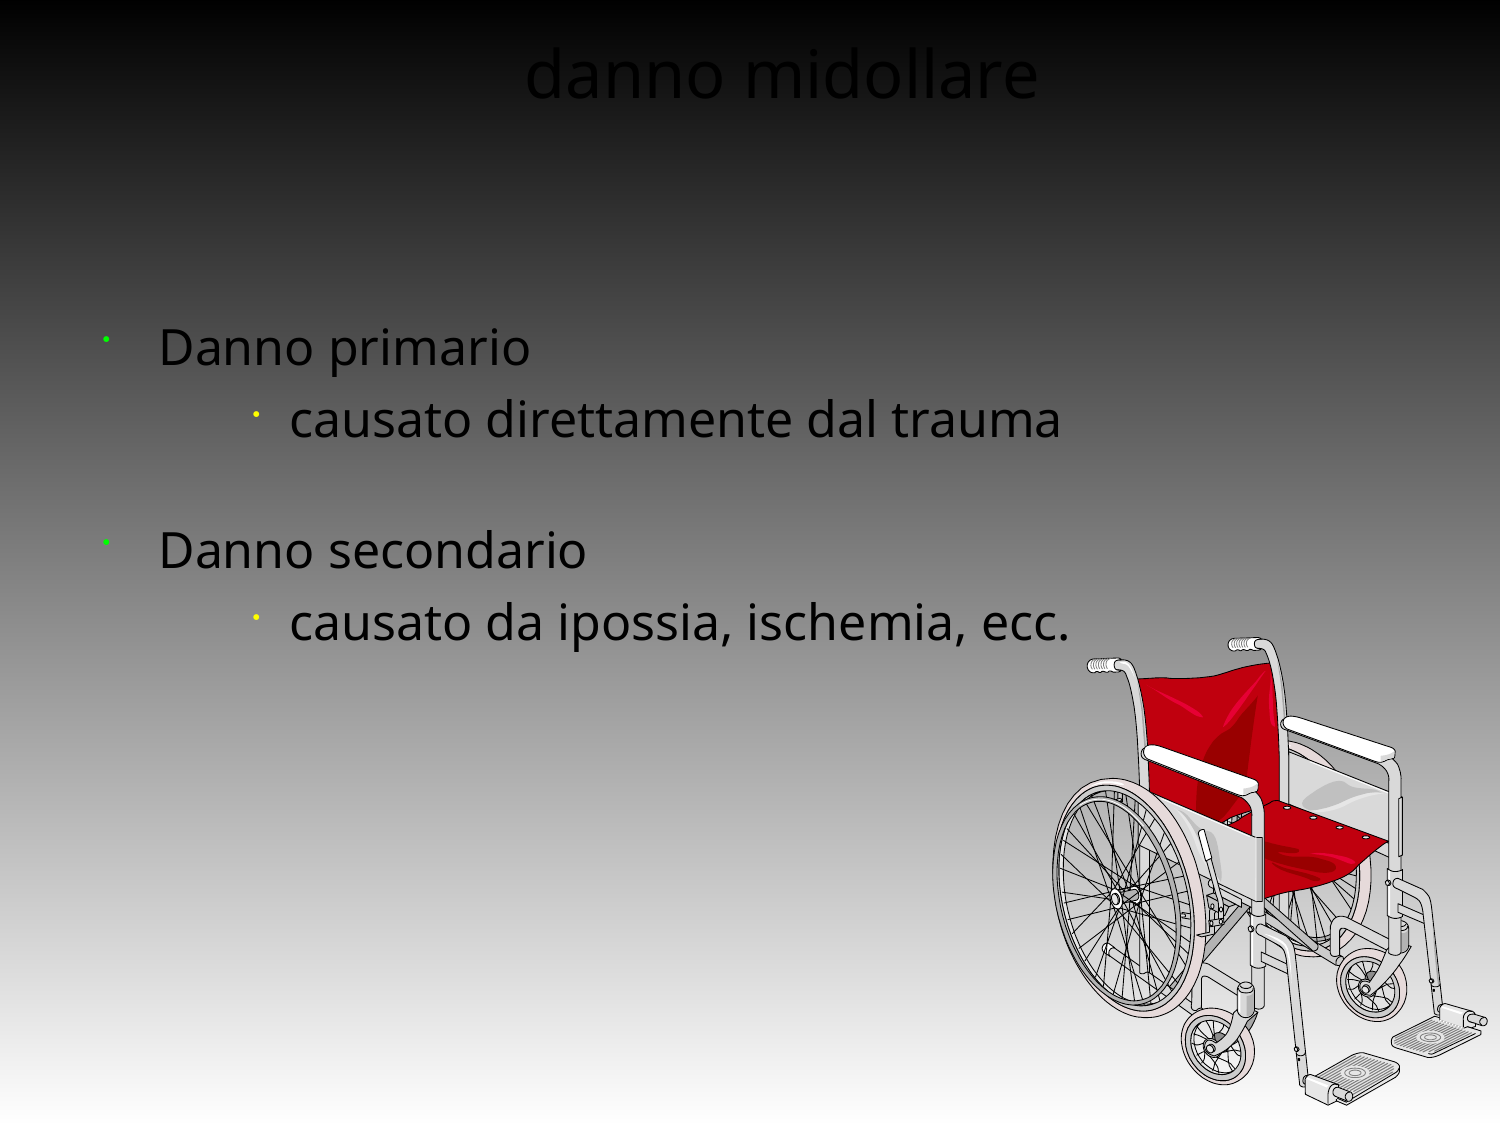

# danno midollare
Danno primario
causato direttamente dal trauma
Danno secondario
causato da ipossia, ischemia, ecc.